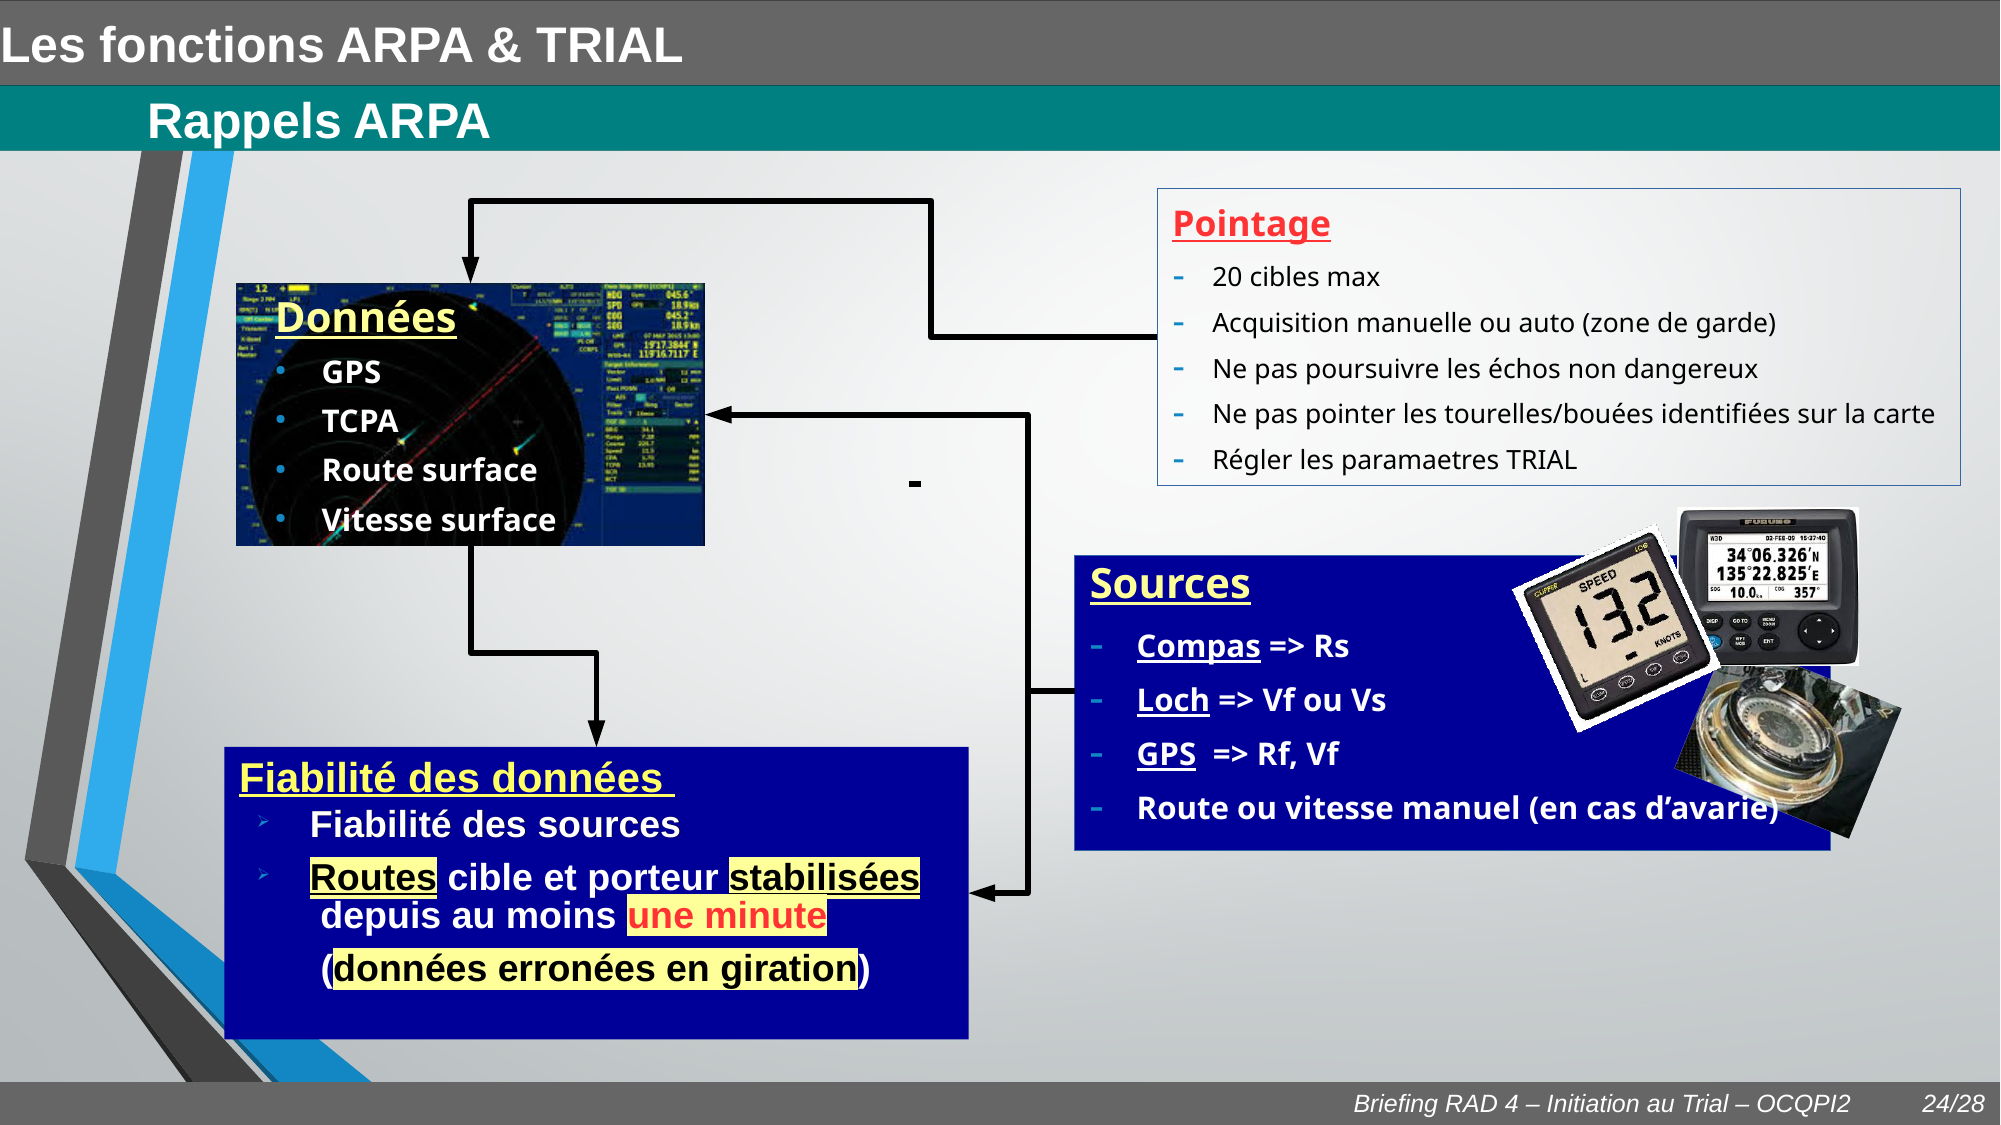

Les fonctions ARPA & TRIAL
		Rappels ARPA
Pointage
20 cibles max
Acquisition manuelle ou auto (zone de garde)
Ne pas poursuivre les échos non dangereux
Ne pas pointer les tourelles/bouées identifiées sur la carte
Régler les paramaetres TRIAL
# Données
GPS
TCPA
Route surface
Vitesse surface
Sources
Compas => Rs
Loch => Vf ou Vs
GPS => Rf, Vf
Route ou vitesse manuel (en cas d’avarie)
Fiabilité des données
Fiabilité des sources
Routes cible et porteur stabilisées
 depuis au moins une minute
 (données erronées en giration)
Briefing RAD 4 – Initiation au Trial – OCQPI2 /28